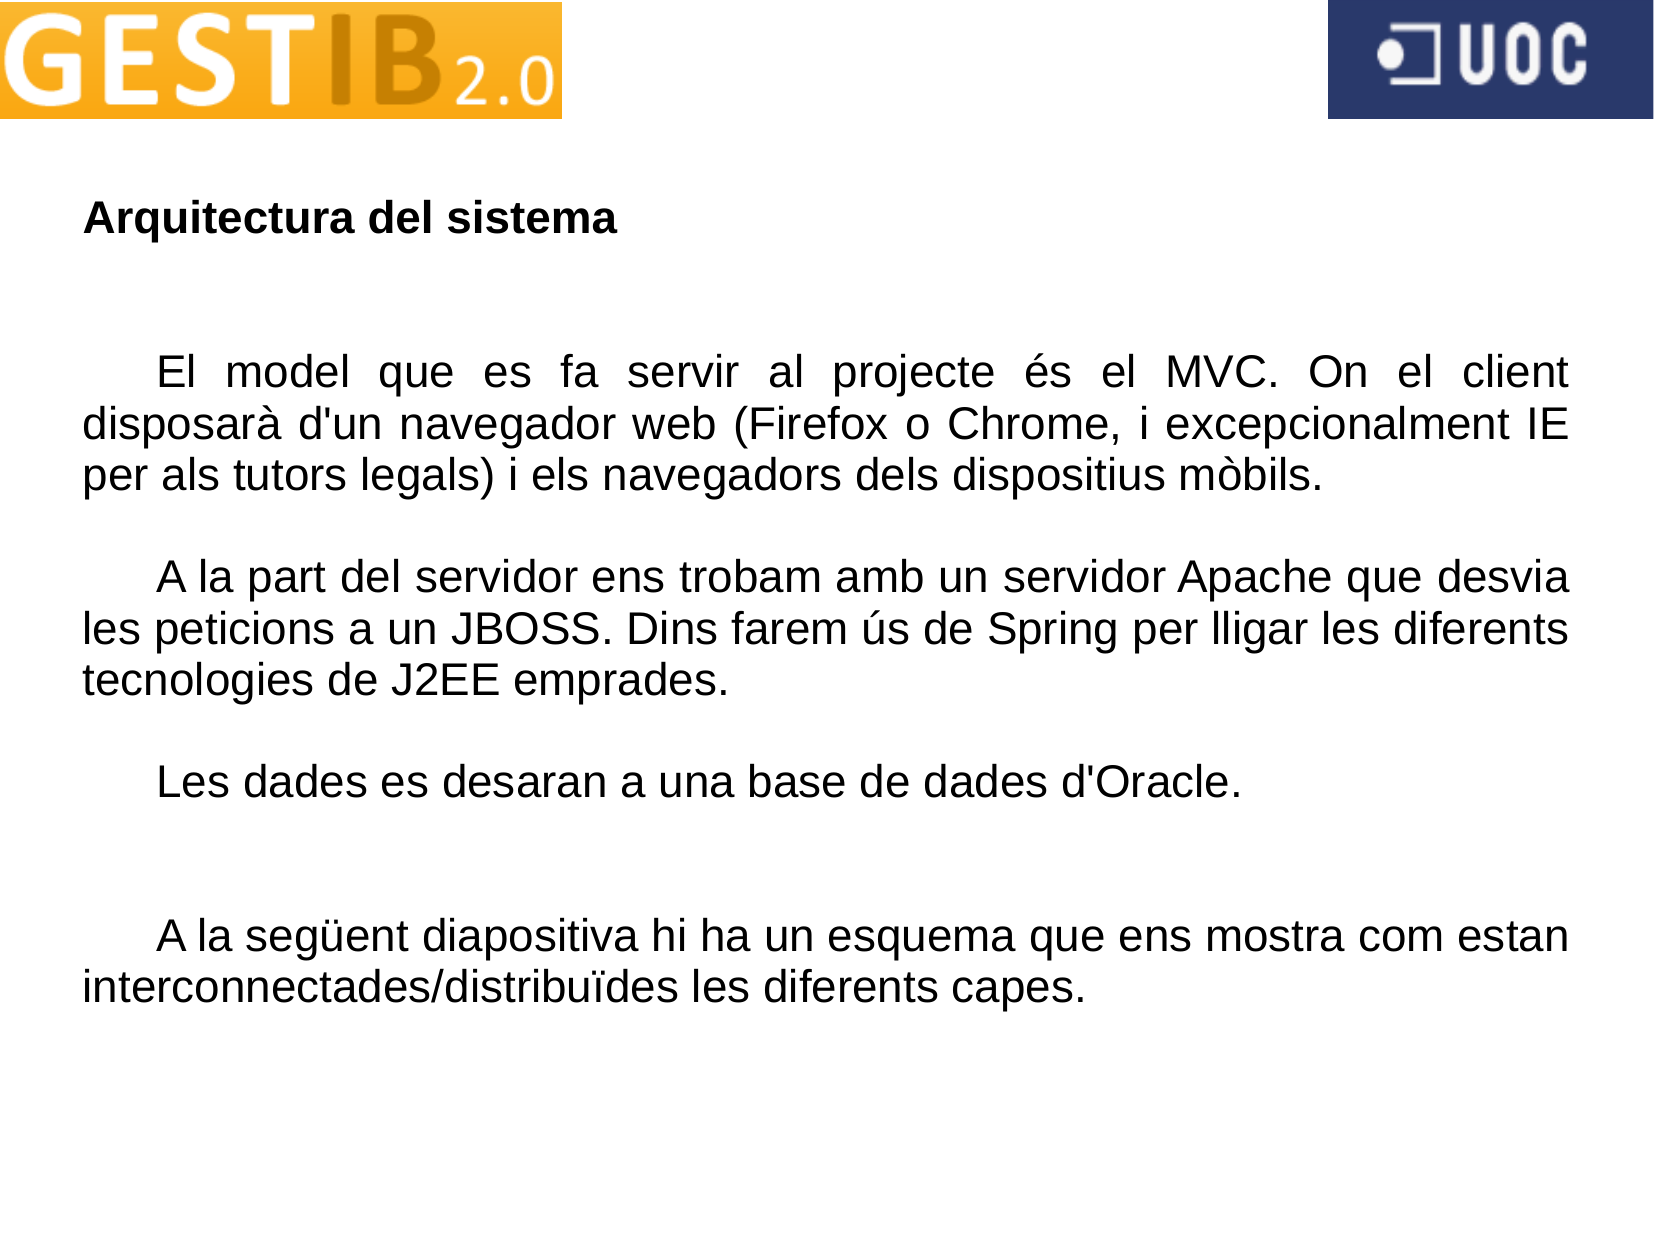

# Arquitectura del sistema
	El model que es fa servir al projecte és el MVC. On el client disposarà d'un navegador web (Firefox o Chrome, i excepcionalment IE per als tutors legals) i els navegadors dels dispositius mòbils.
	A la part del servidor ens trobam amb un servidor Apache que desvia les peticions a un JBOSS. Dins farem ús de Spring per lligar les diferents tecnologies de J2EE emprades.
	Les dades es desaran a una base de dades d'Oracle.
	A la següent diapositiva hi ha un esquema que ens mostra com estan interconnectades/distribuïdes les diferents capes.